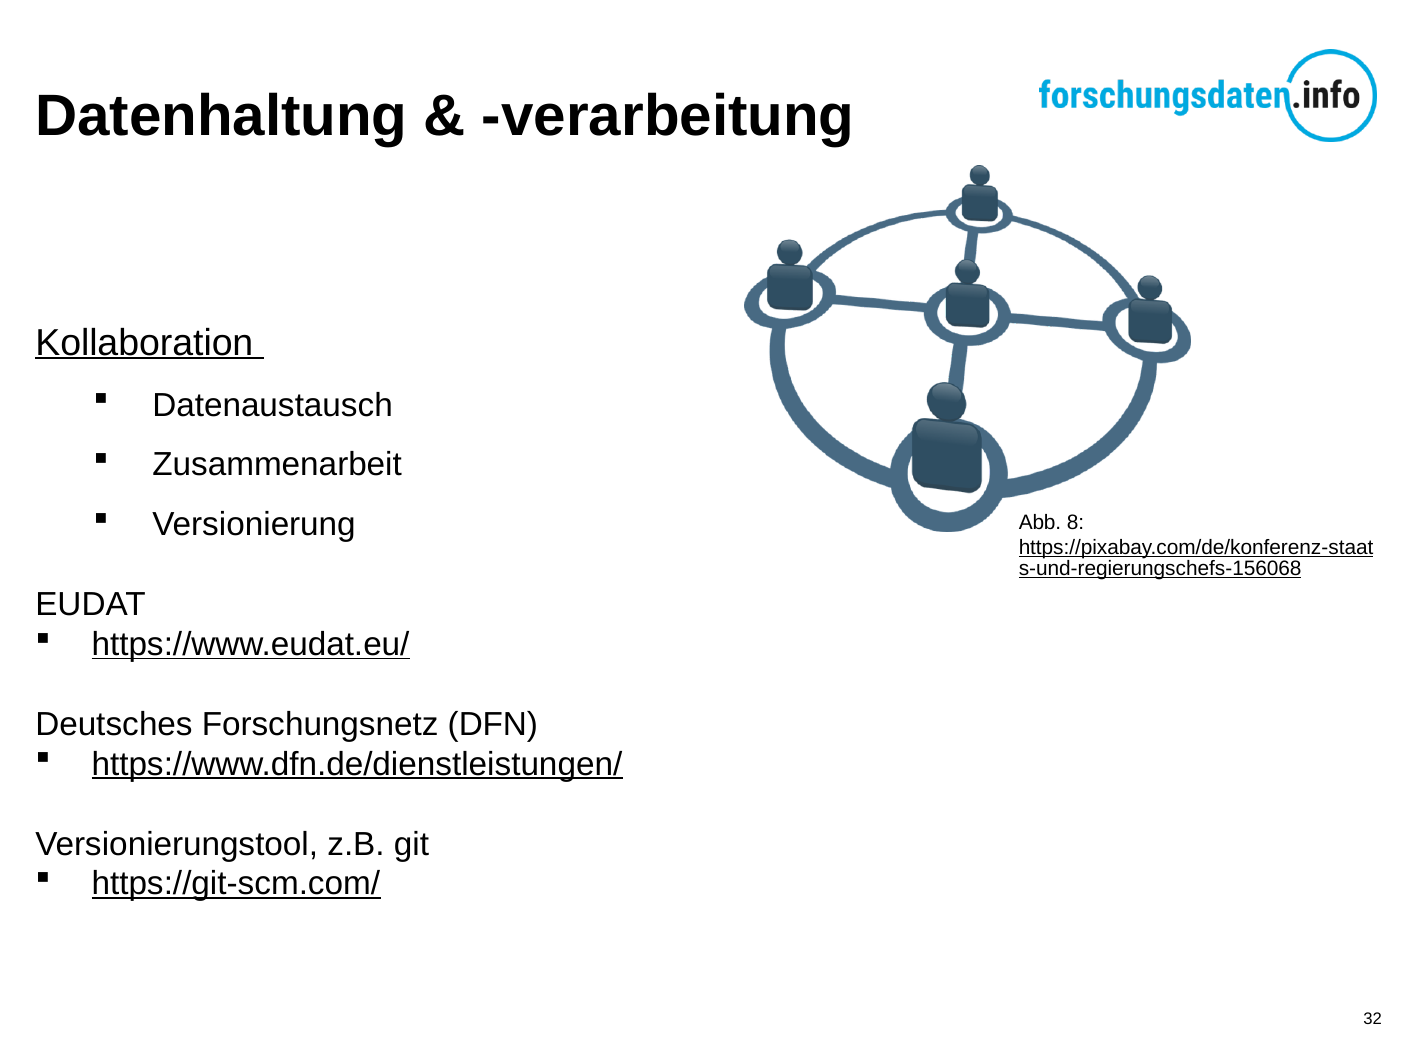

# Datenhaltung & -verarbeitung
Kollaboration
Datenaustausch
Zusammenarbeit
Versionierung
EUDAT
https://www.eudat.eu/
Deutsches Forschungsnetz (DFN)
https://www.dfn.de/dienstleistungen/
Versionierungstool, z.B. git
https://git-scm.com/
Abb. 8: https://pixabay.com/de/konferenz-staats-und-regierungschefs-156068